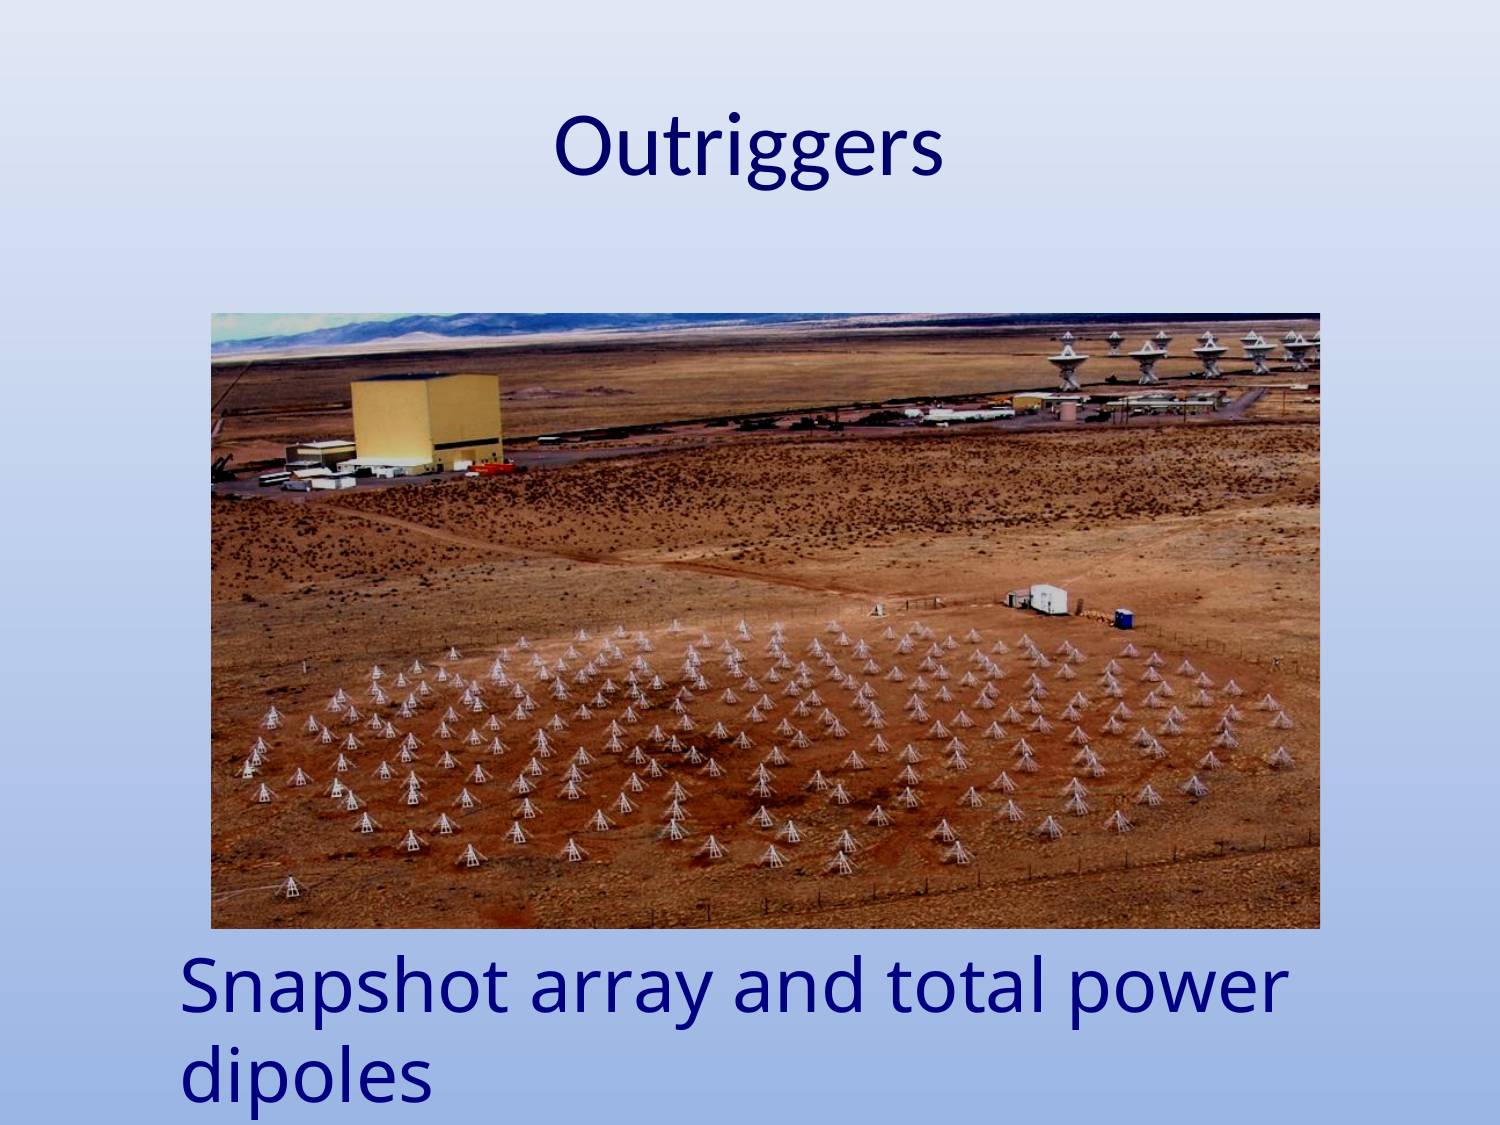

# Outriggers
Snapshot array and total power dipoles